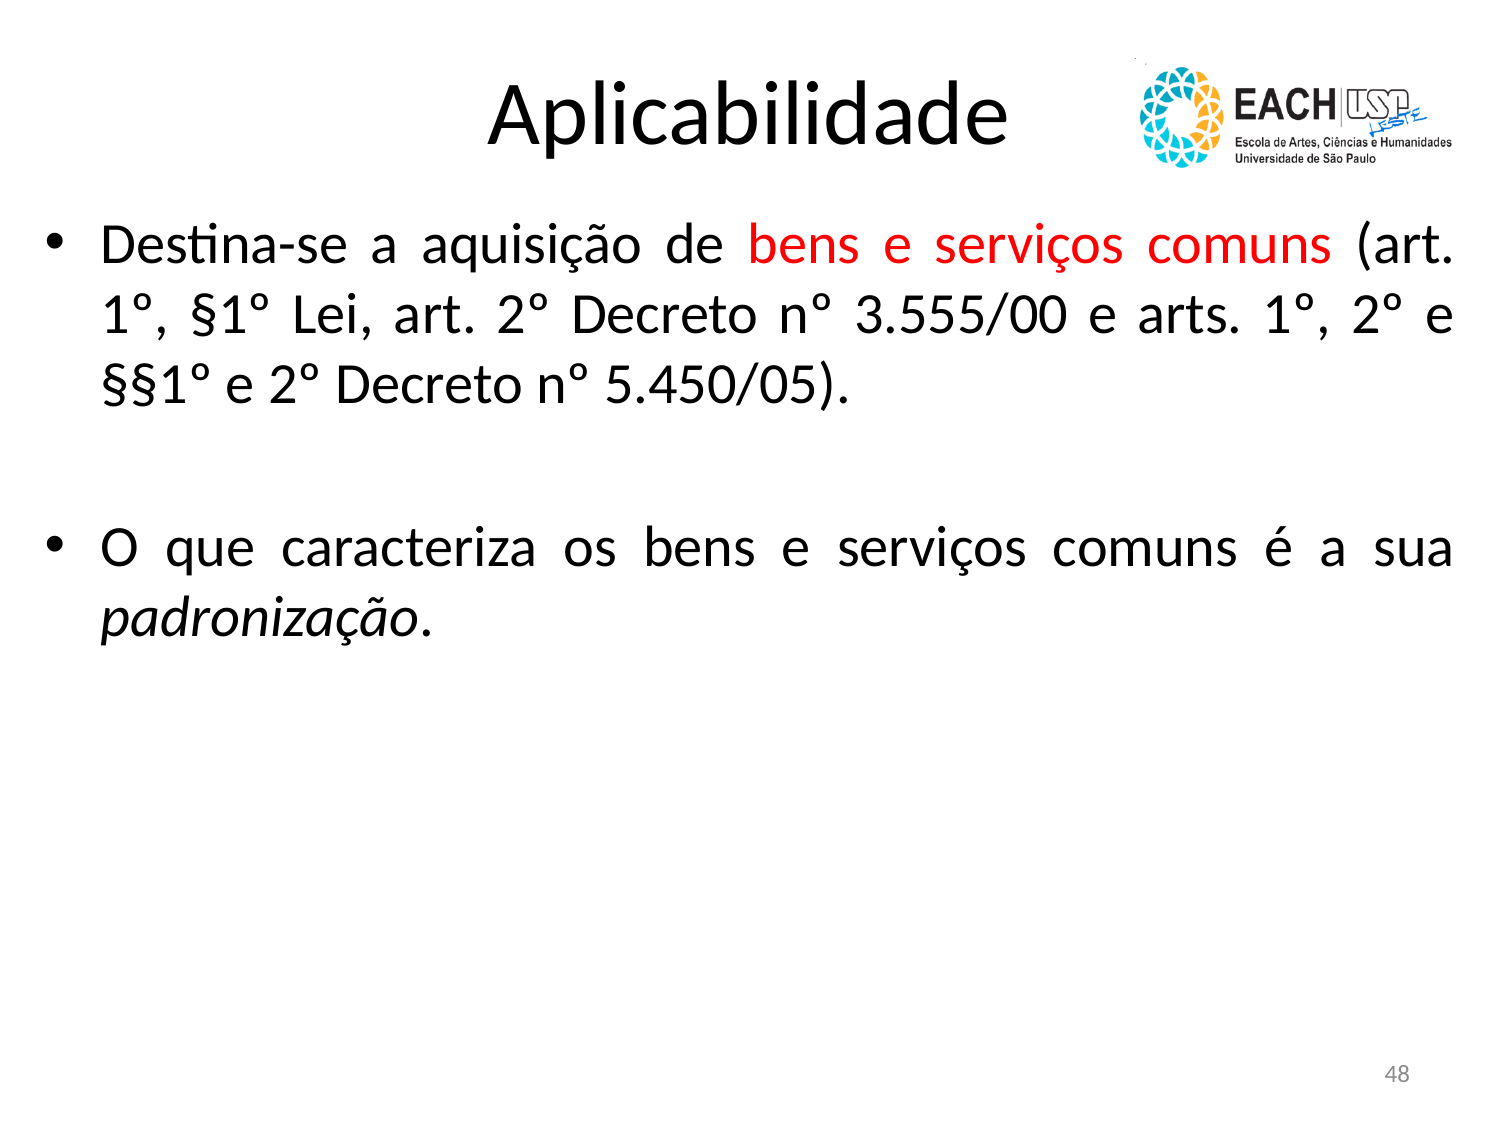

# Aplicabilidade
Destina-se a aquisição de bens e serviços comuns (art. 1º, §1º Lei, art. 2º Decreto nº 3.555/00 e arts. 1º, 2º e §§1º e 2º Decreto nº 5.450/05).
O que caracteriza os bens e serviços comuns é a sua padronização.